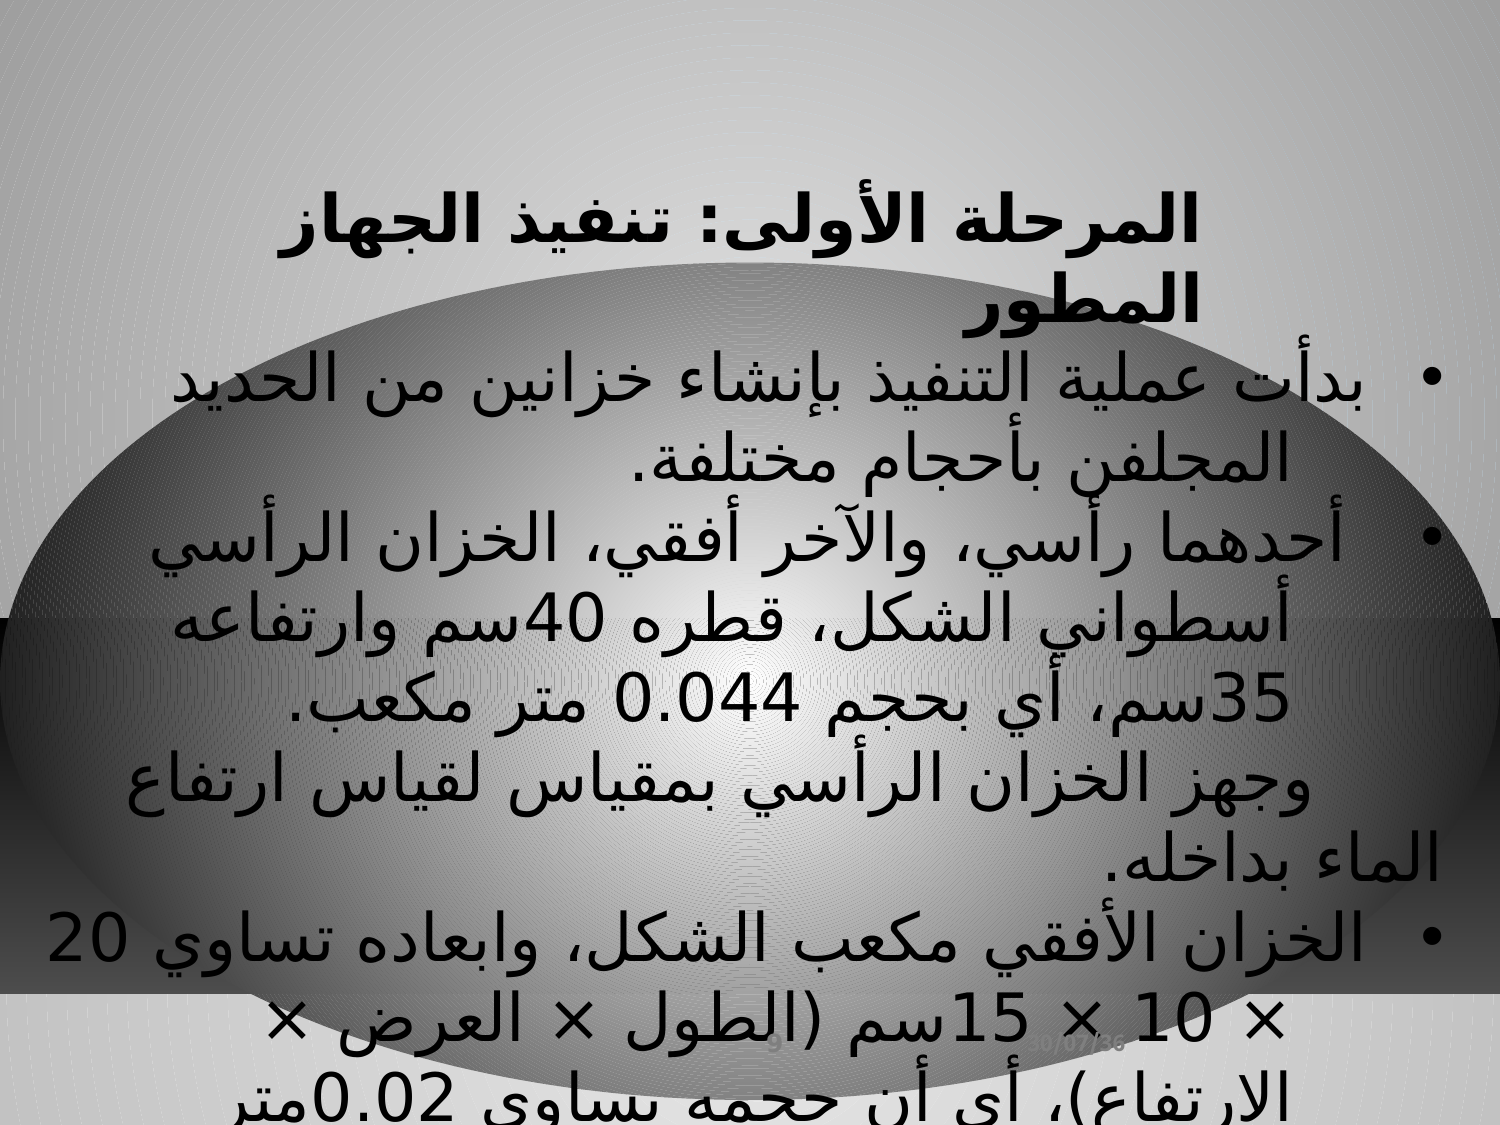

المرحلة الأولى: تنفيذ الجهاز المطور
بدأت عملية التنفيذ بإنشاء خزانين من الحديد المجلفن بأحجام مختلفة.
 أحدهما رأسي، والآخر أفقي، الخزان الرأسي أسطواني الشكل، قطره 40سم وارتفاعه 35سم، أي بحجم 0.044 متر مكعب.
 وجهز الخزان الرأسي بمقياس لقياس ارتفاع الماء بداخله.
الخزان الأفقي مكعب الشكل، وابعاده تساوي 20 × 10 × 15سم (الطول × العرض × الارتفاع)، أي أن حجمه يساوي 0.02متر مكعب، جهز الخزان الثاني (الأفقي) بعوامة للسيطرة على مستوى الماء
30/07/36